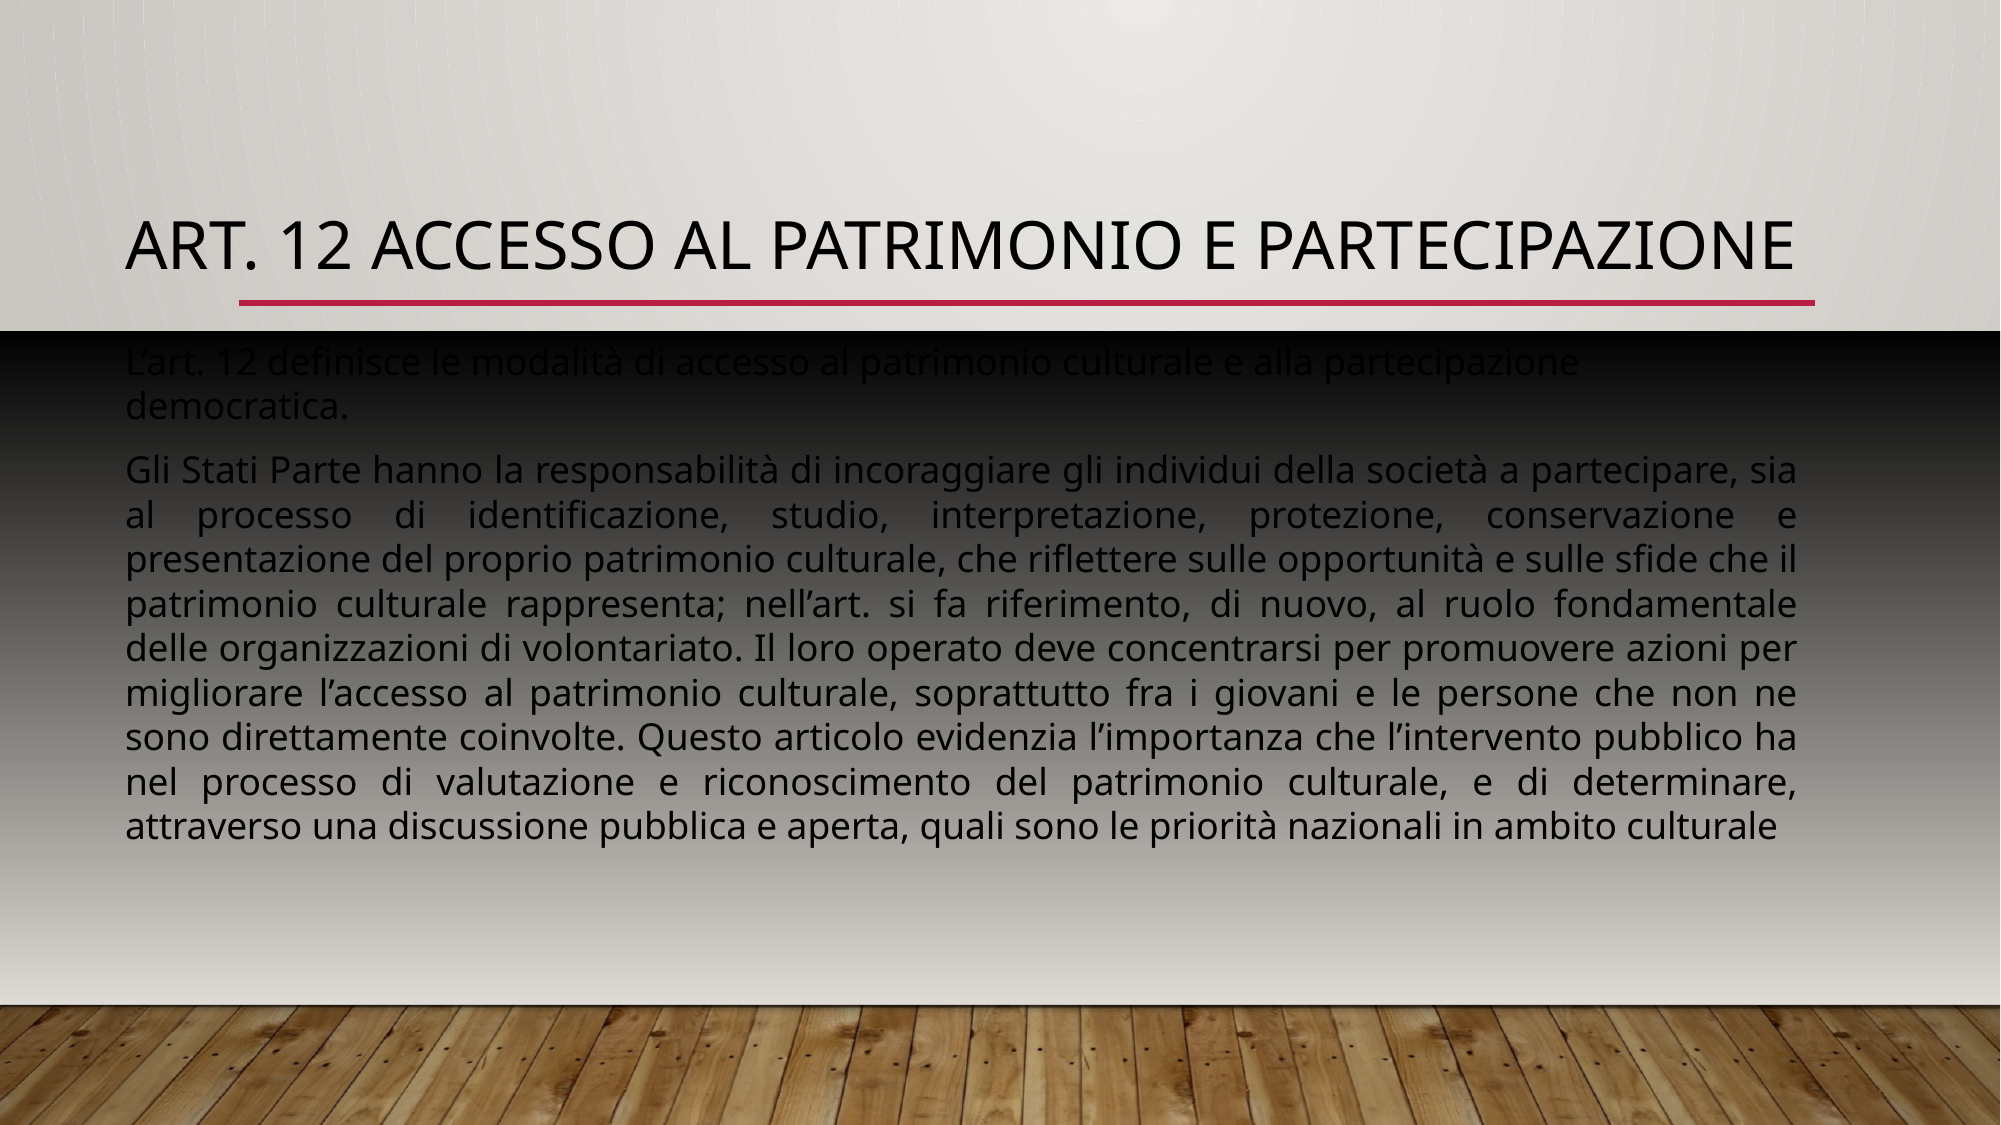

# Art. 12 accesso al patrimonio e partecipazione
L’art. 12 definisce le modalità di accesso al patrimonio culturale e alla partecipazione democratica.
Gli Stati Parte hanno la responsabilità di incoraggiare gli individui della società a partecipare, sia al processo di identificazione, studio, interpretazione, protezione, conservazione e presentazione del proprio patrimonio culturale, che riflettere sulle opportunità e sulle sfide che il patrimonio culturale rappresenta; nell’art. si fa riferimento, di nuovo, al ruolo fondamentale delle organizzazioni di volontariato. Il loro operato deve concentrarsi per promuovere azioni per migliorare l’accesso al patrimonio culturale, soprattutto fra i giovani e le persone che non ne sono direttamente coinvolte. Questo articolo evidenzia l’importanza che l’intervento pubblico ha nel processo di valutazione e riconoscimento del patrimonio culturale, e di determinare, attraverso una discussione pubblica e aperta, quali sono le priorità nazionali in ambito culturale